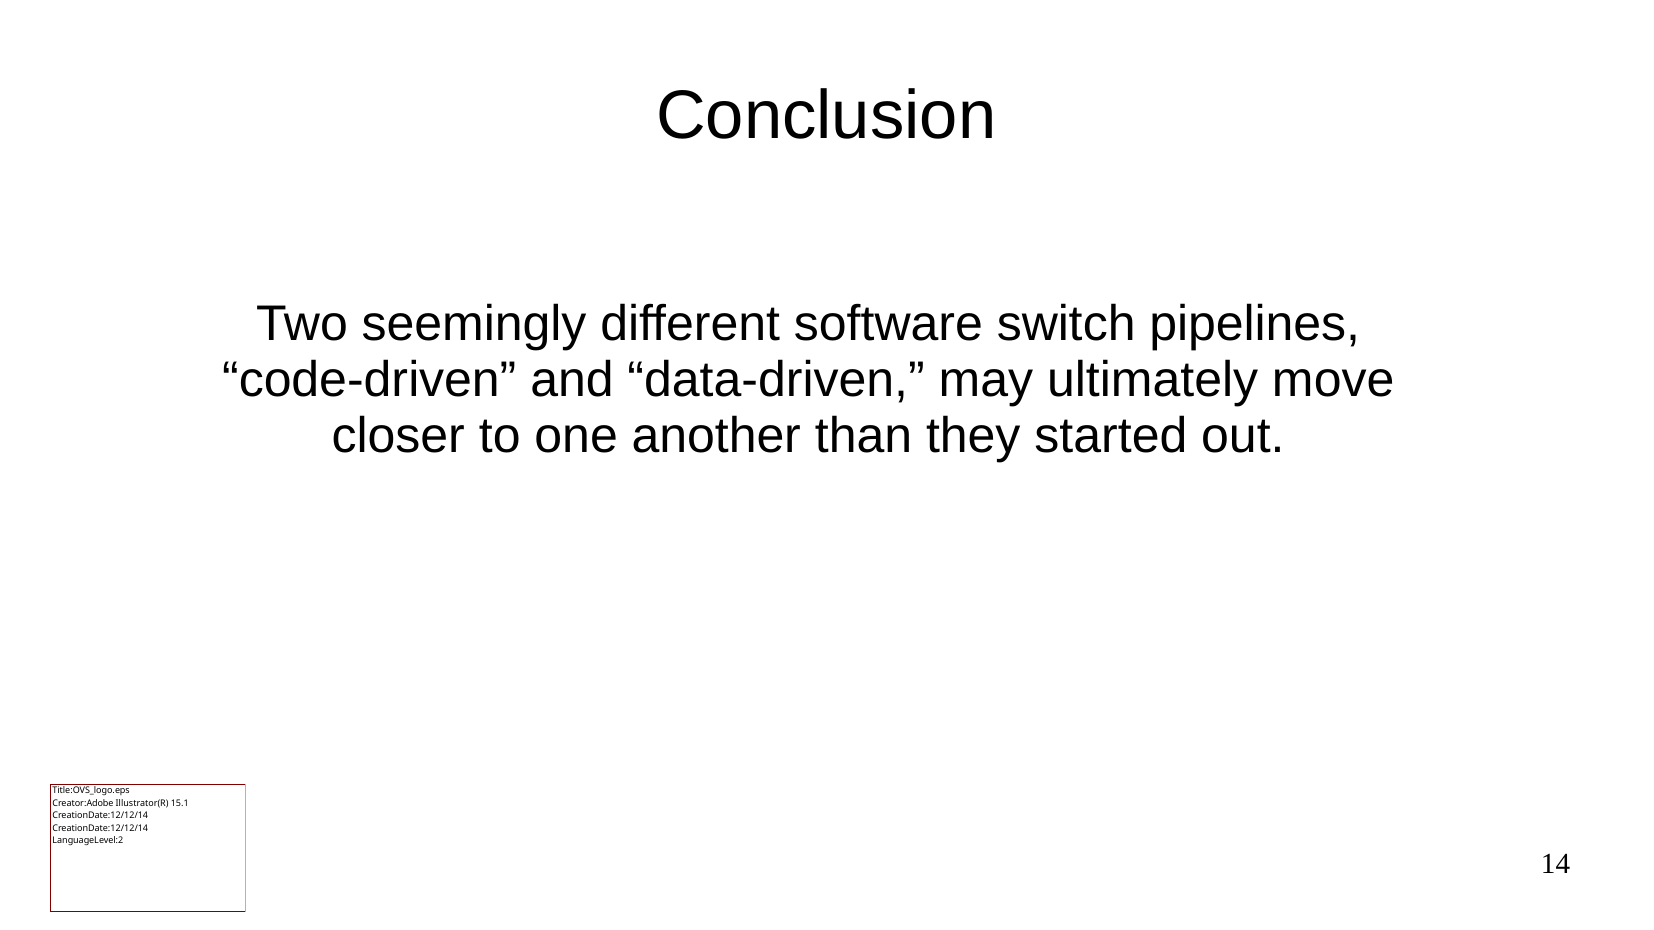

# Conclusion
Two seemingly different software switch pipelines, “code-driven” and “data-driven,” may ultimately move closer to one another than they started out.
14